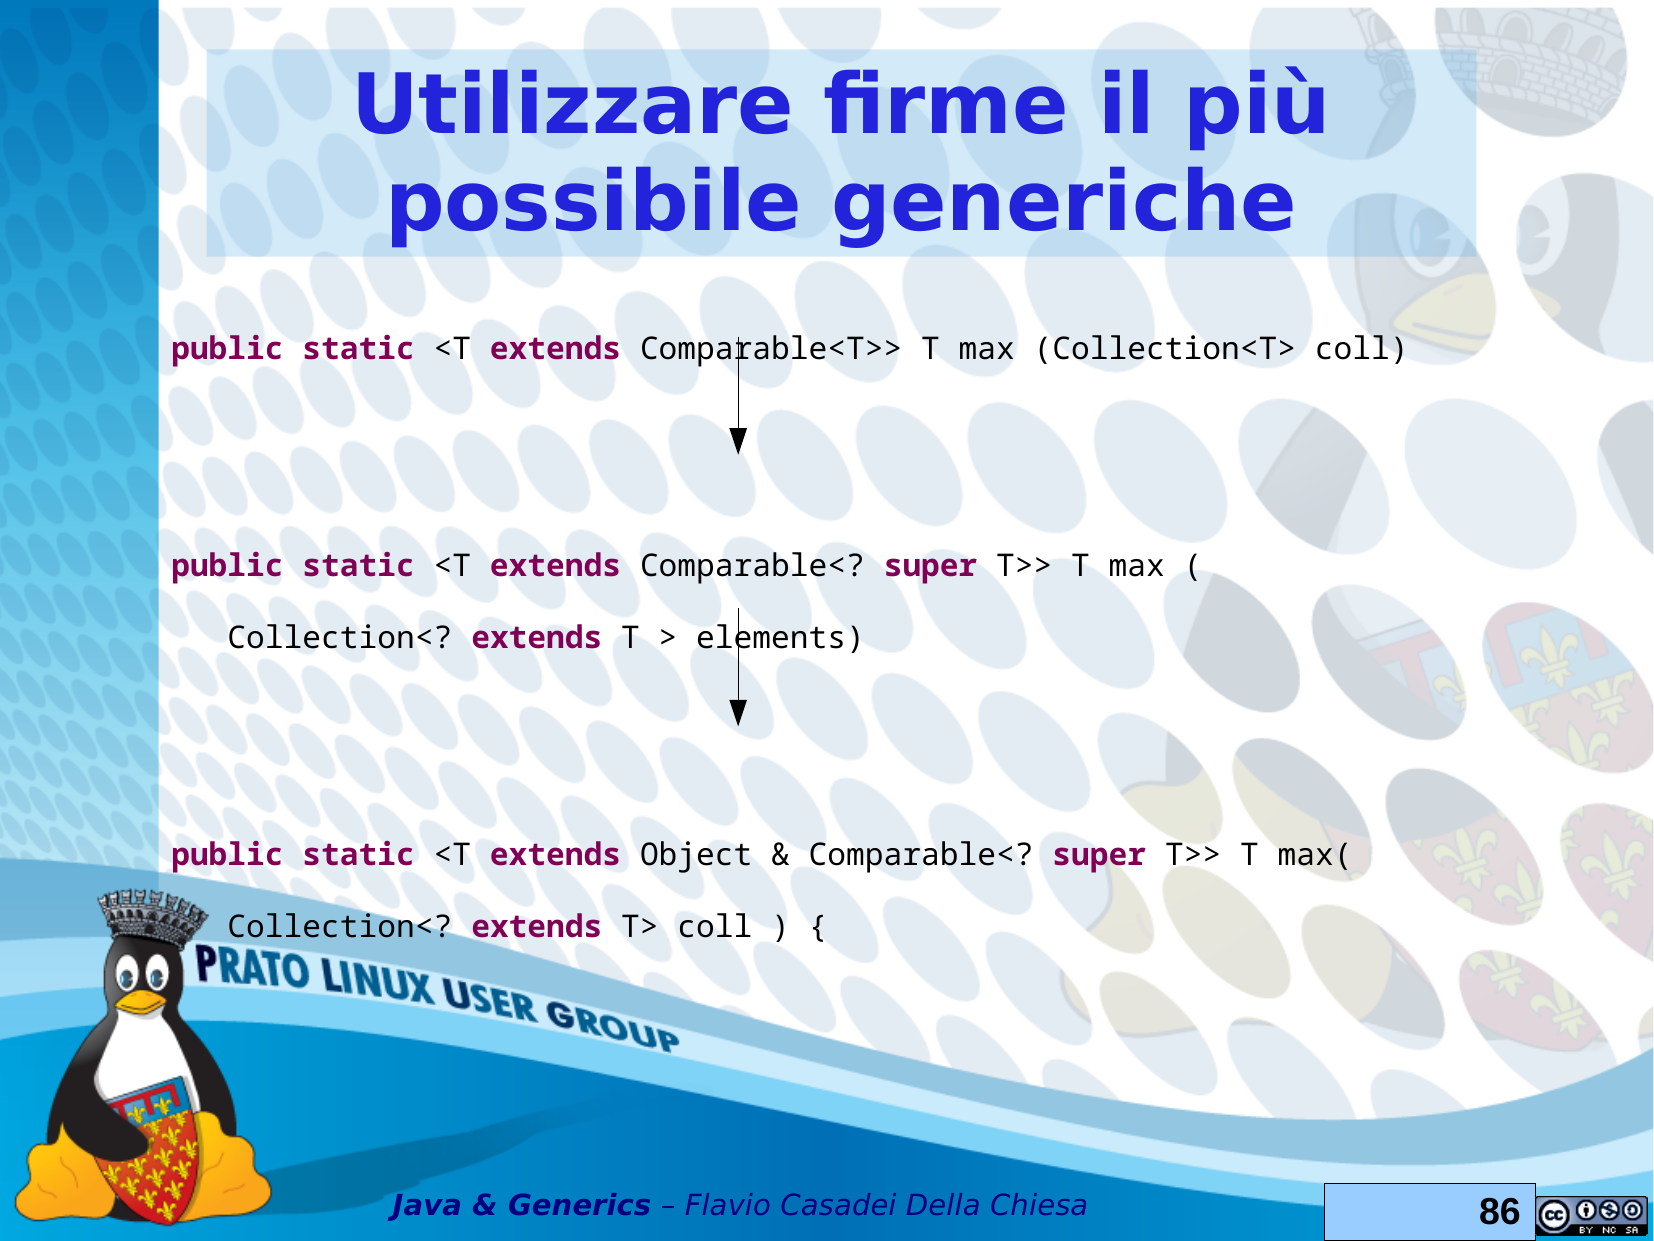

# Utilizzare firme il più possibile generiche
public static <T extends Comparable<T>> T max (Collection<T> coll)
public static <T extends Comparable<? super T>> T max (
 Collection<? extends T > elements)
public static <T extends Object & Comparable<? super T>> T max(
 Collection<? extends T> coll ) {